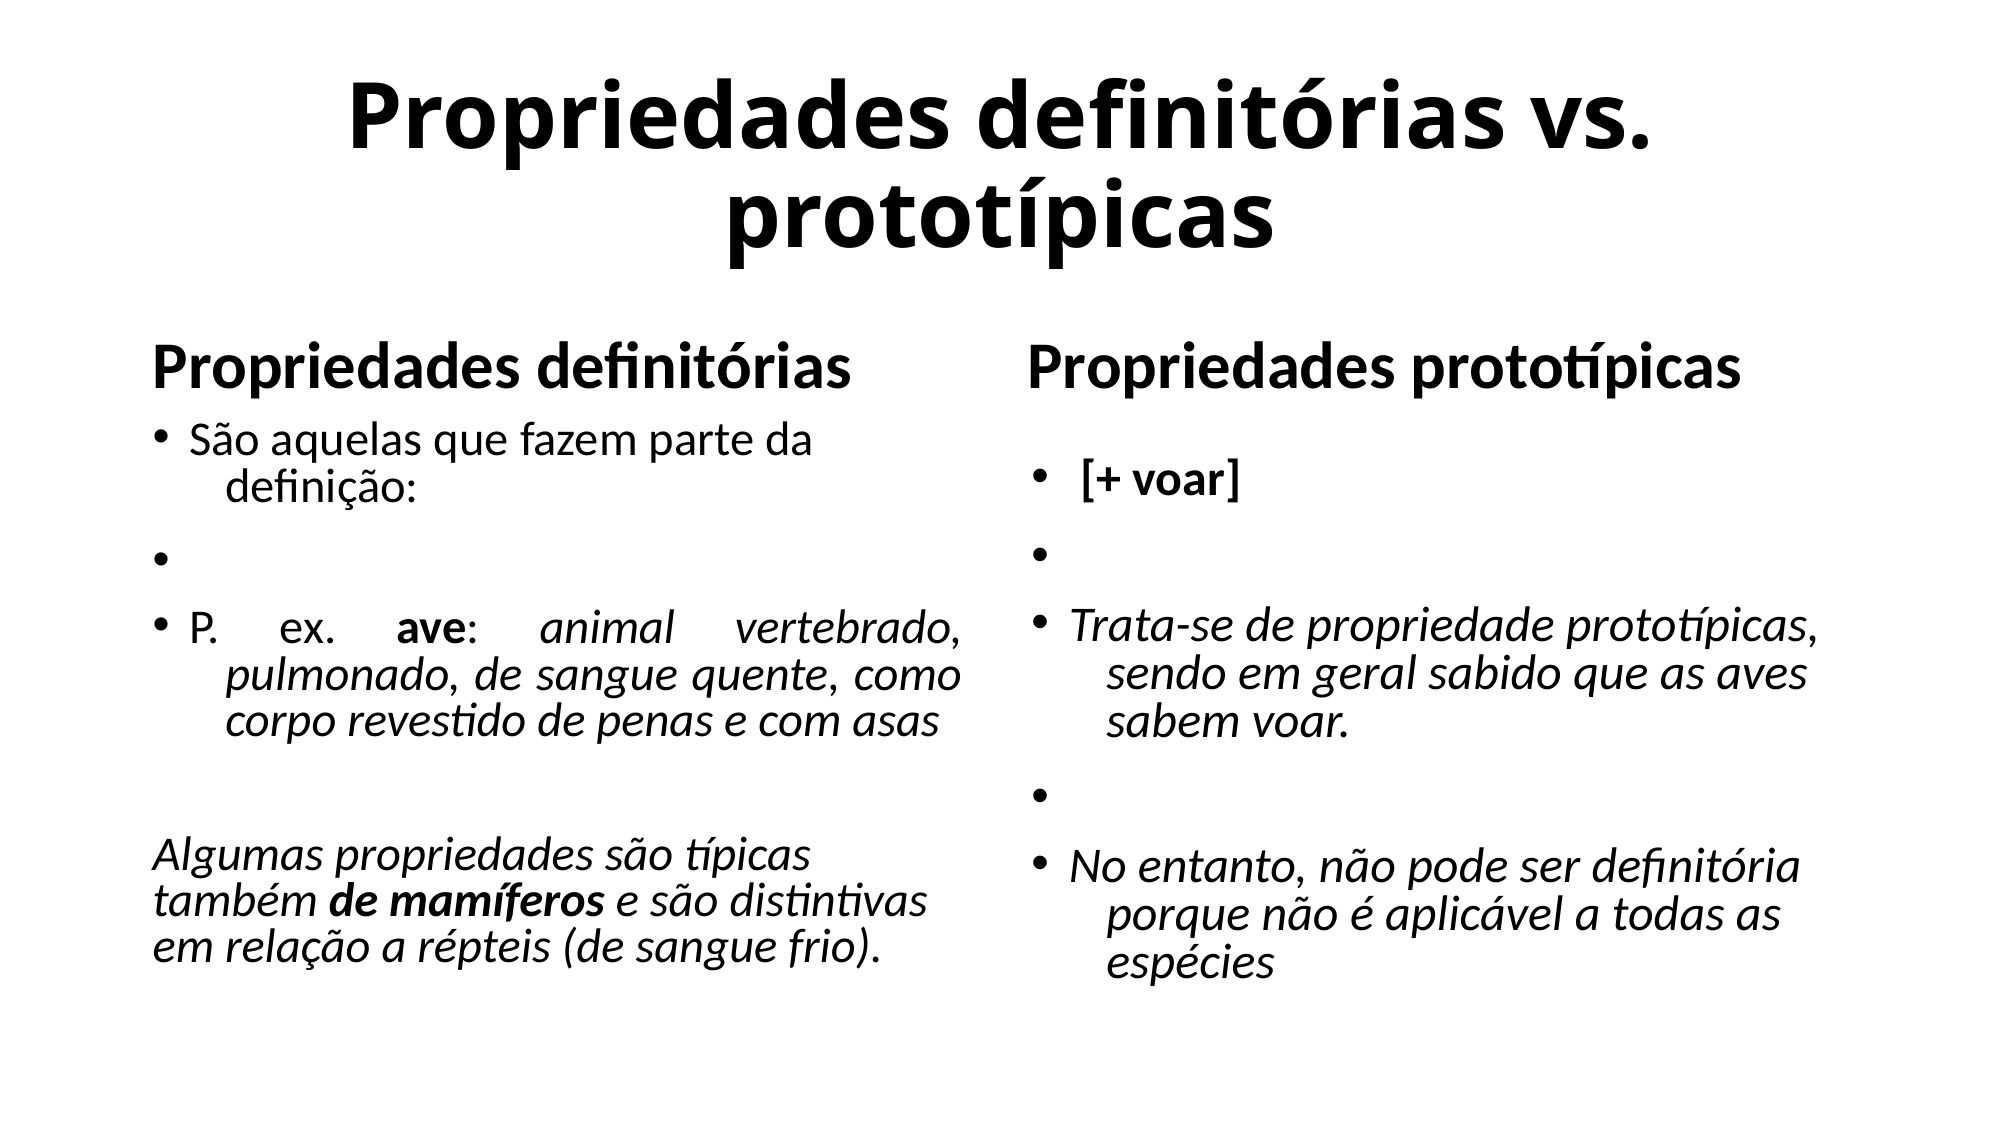

# Propriedades definitórias vs. prototípicas
Propriedades definitórias
Propriedades prototípicas
São aquelas que fazem parte da definição:
P. ex. ave: animal vertebrado, pulmonado, de sangue quente, como corpo revestido de penas e com asas
Algumas propriedades são típicas também de mamíferos e são distintivas em relação a répteis (de sangue frio).
 [+ voar]
Trata-se de propriedade prototípicas, sendo em geral sabido que as aves sabem voar.
No entanto, não pode ser definitória porque não é aplicável a todas as espécies